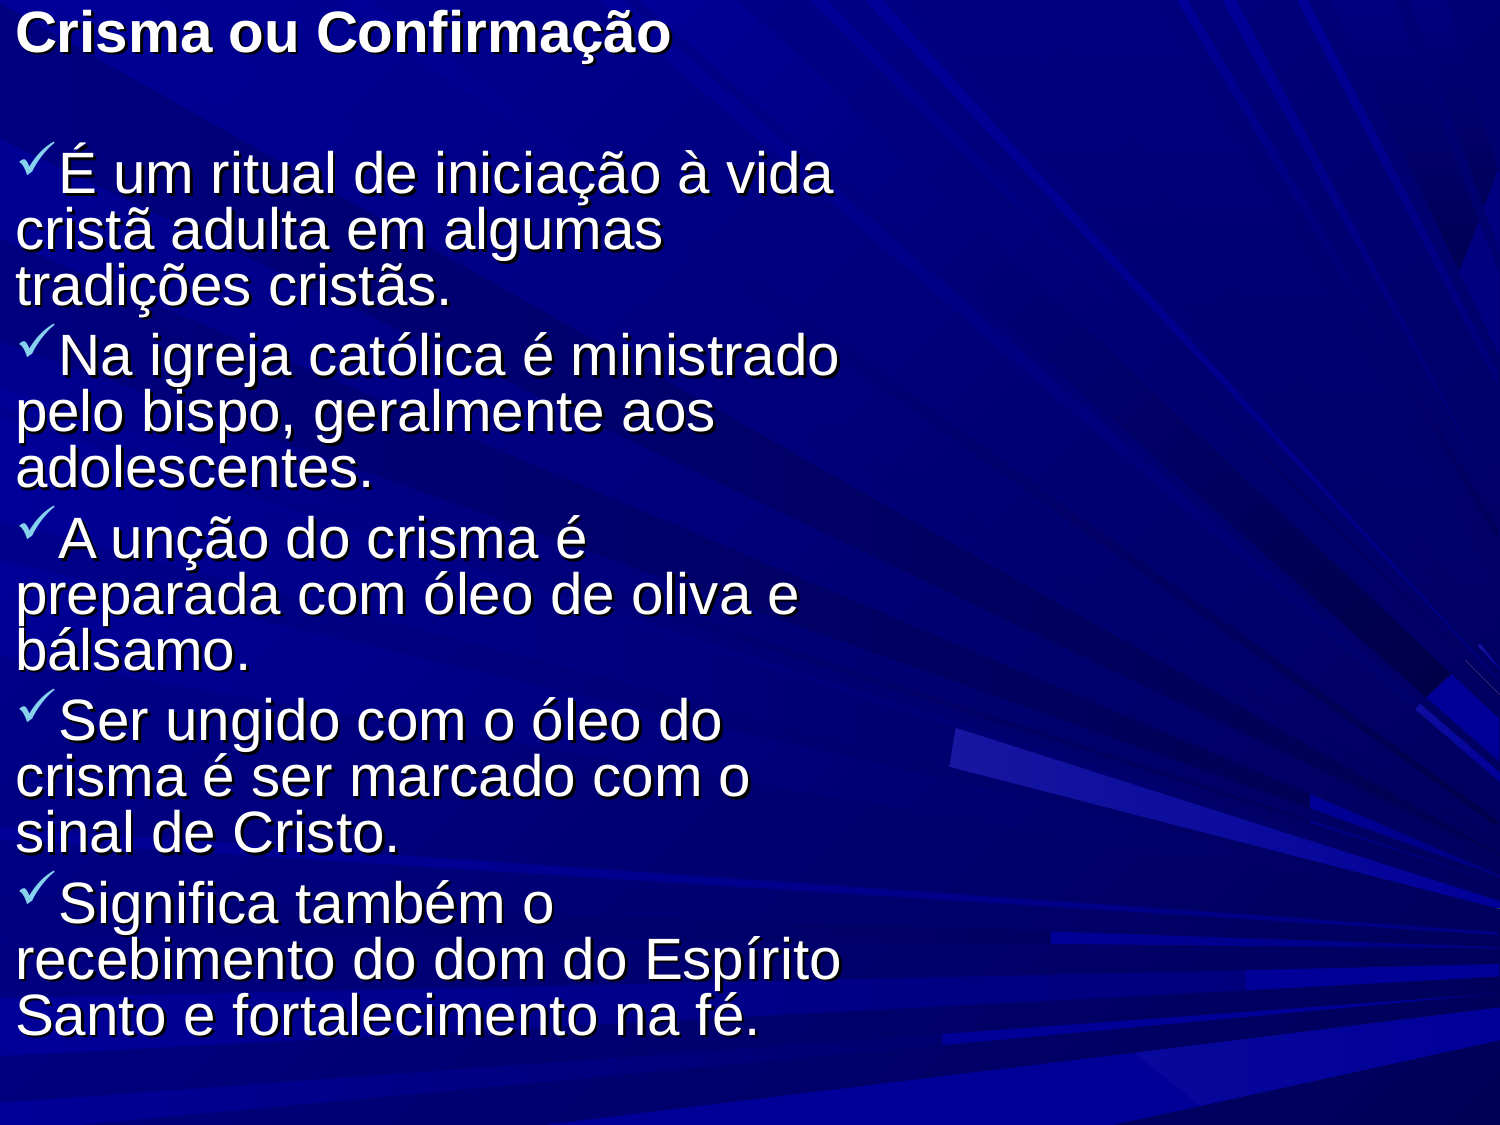

Crisma ou Confirmação
É um ritual de iniciação à vida cristã adulta em algumas tradições cristãs.
Na igreja católica é ministrado pelo bispo, geralmente aos adolescentes.
A unção do crisma é preparada com óleo de oliva e bálsamo.
Ser ungido com o óleo do crisma é ser marcado com o sinal de Cristo.
Significa também o recebimento do dom do Espírito Santo e fortalecimento na fé.